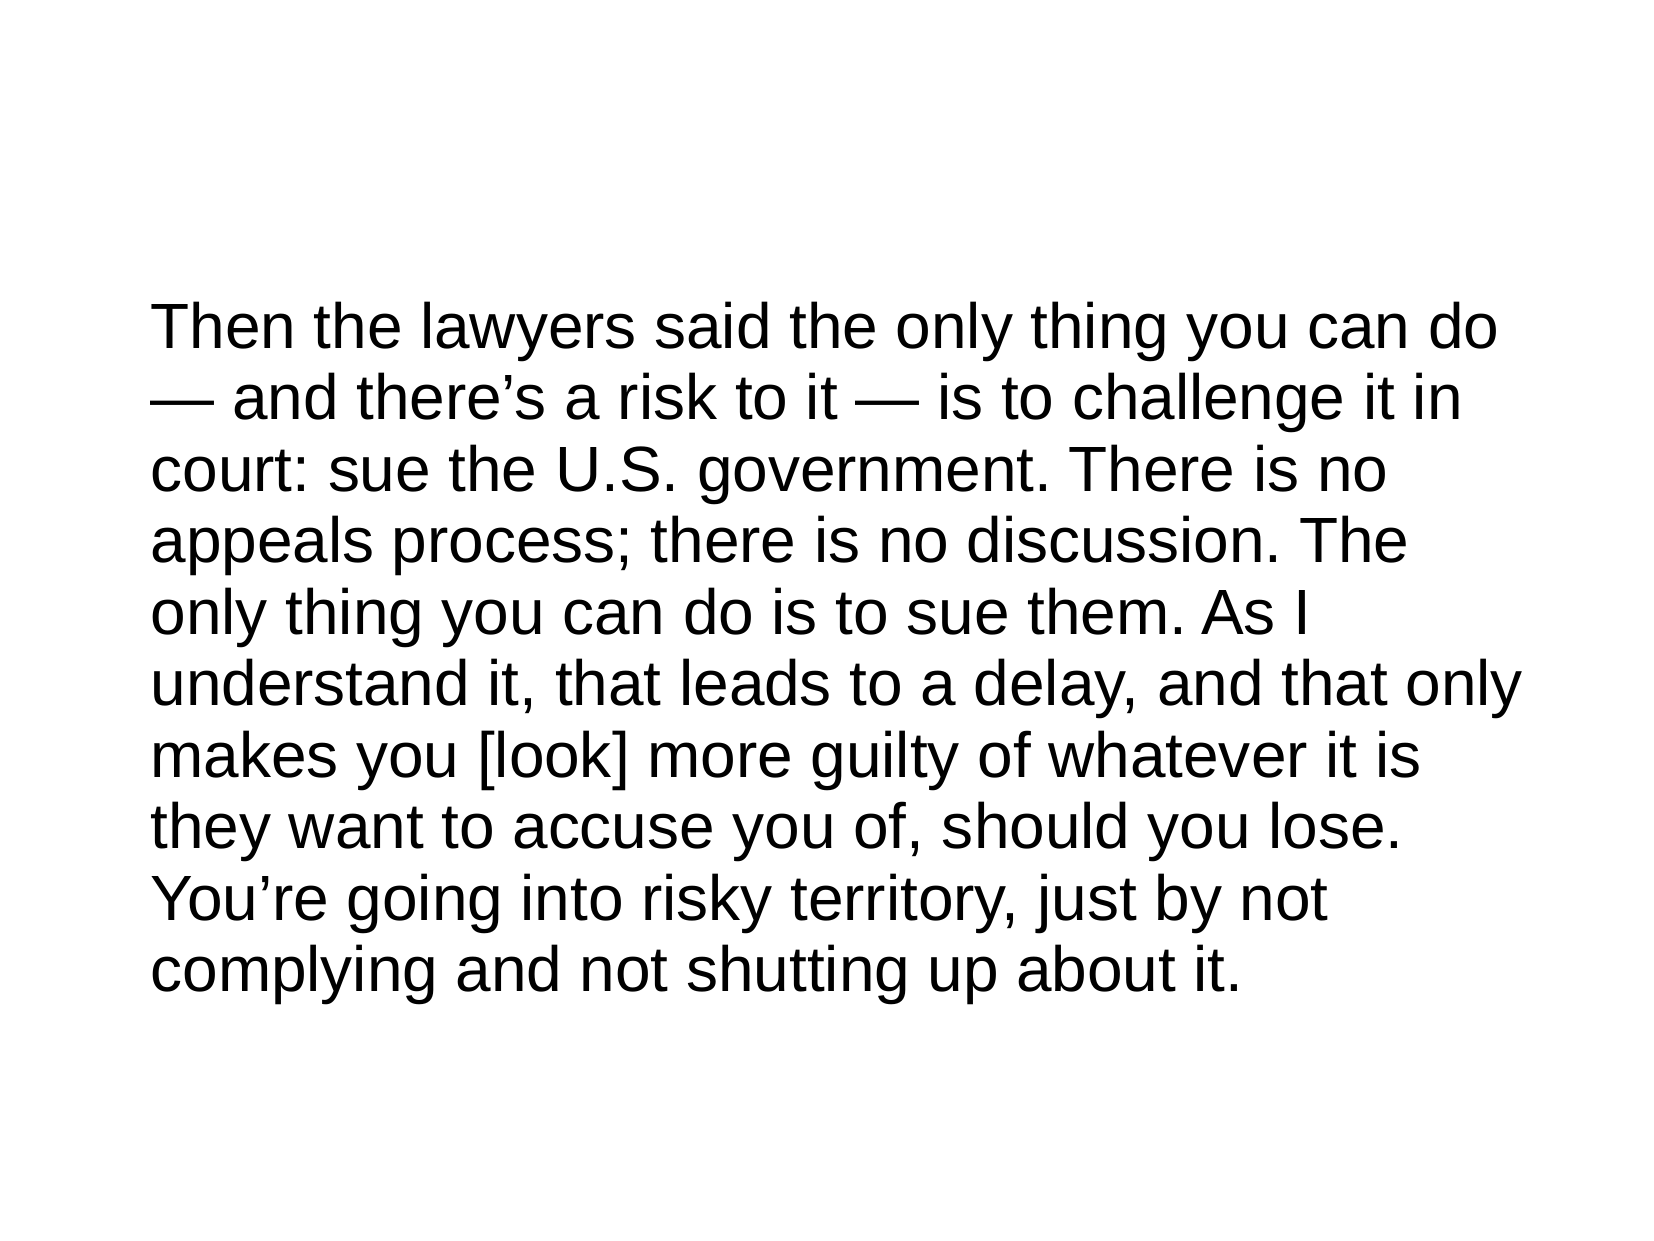

# Then the lawyers said the only thing you can do— and there’s a risk to it — is to challenge it in court: sue the U.S. government. There is no appeals process; there is no discussion. The only thing you can do is to sue them. As I understand it, that leads to a delay, and that only makes you [look] more guilty of whatever it is they want to accuse you of, should you lose. You’re going into risky territory, just by not complying and not shutting up about it.